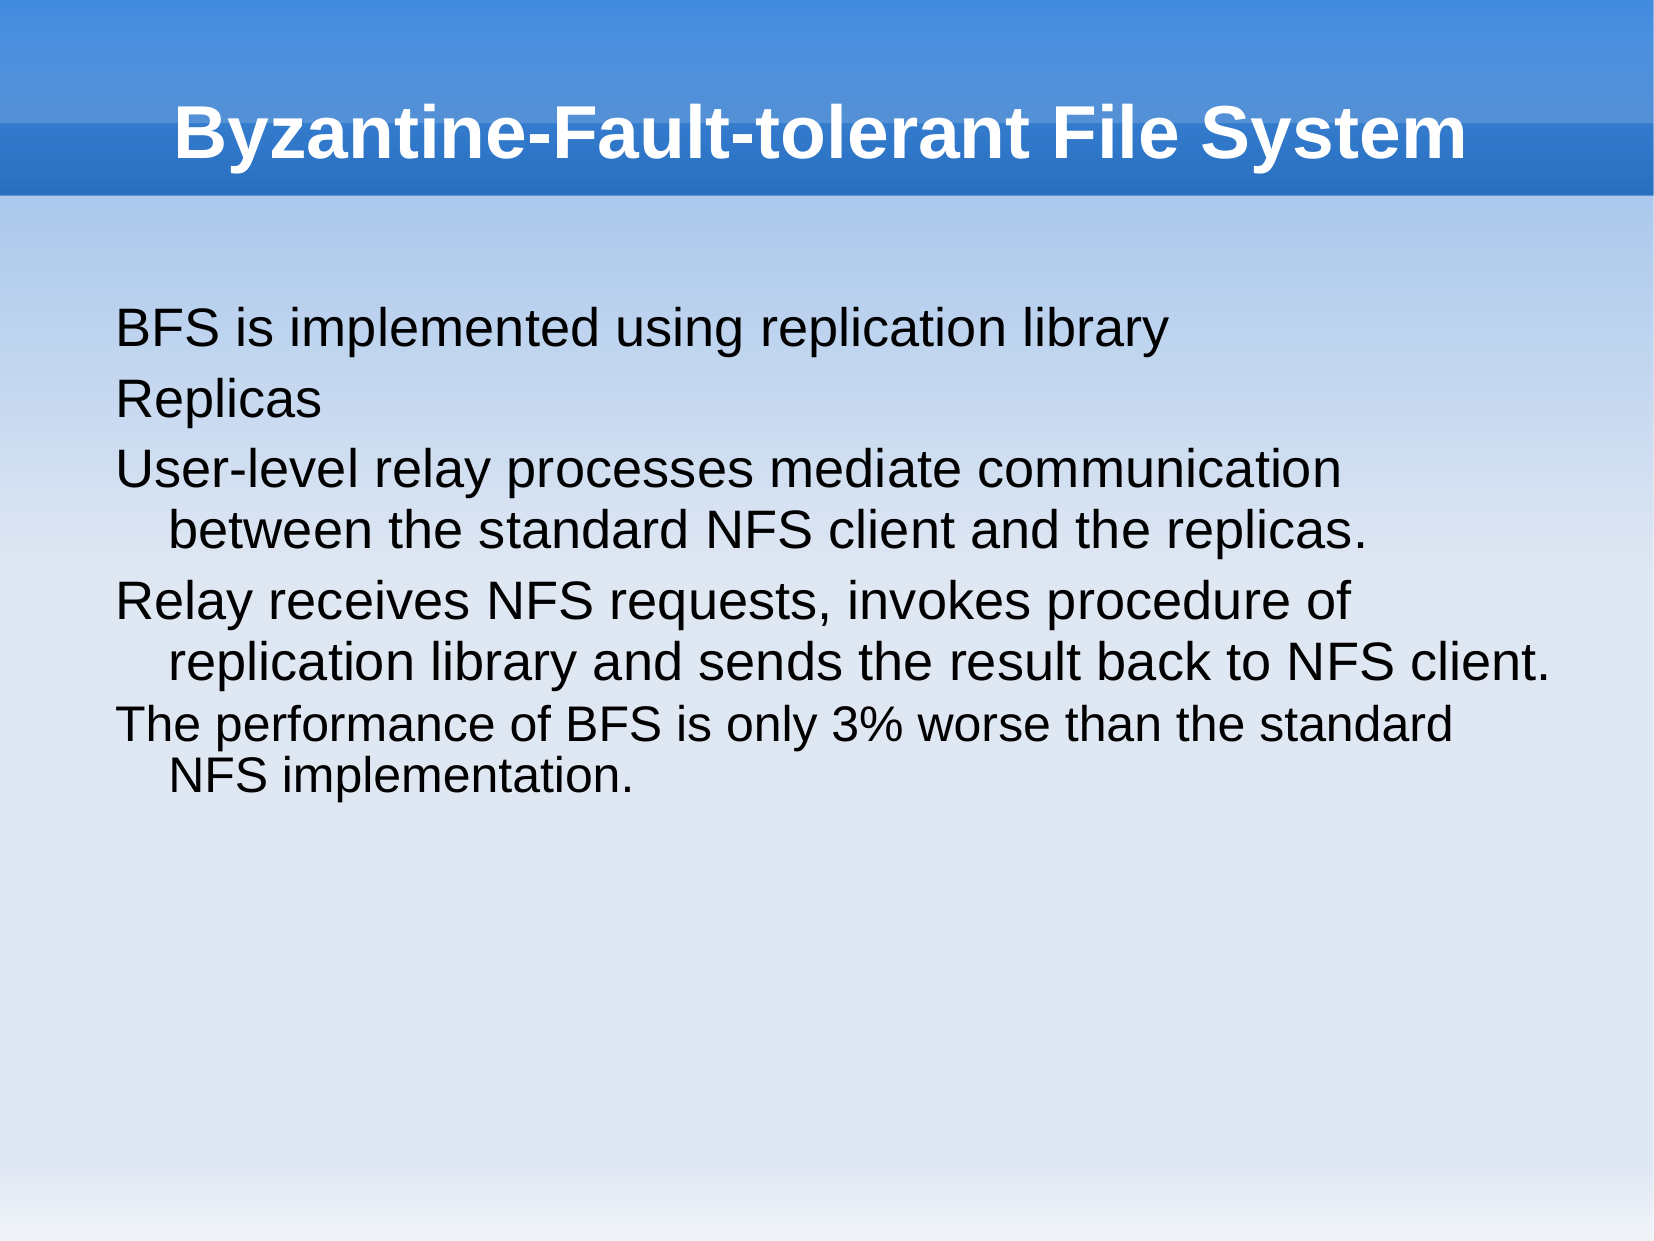

# Byzantine-Fault-tolerant File System
BFS is implemented using replication library
Replicas
User-level relay processes mediate communication between the standard NFS client and the replicas.
Relay receives NFS requests, invokes procedure of replication library and sends the result back to NFS client.
The performance of BFS is only 3% worse than the standard NFS implementation.